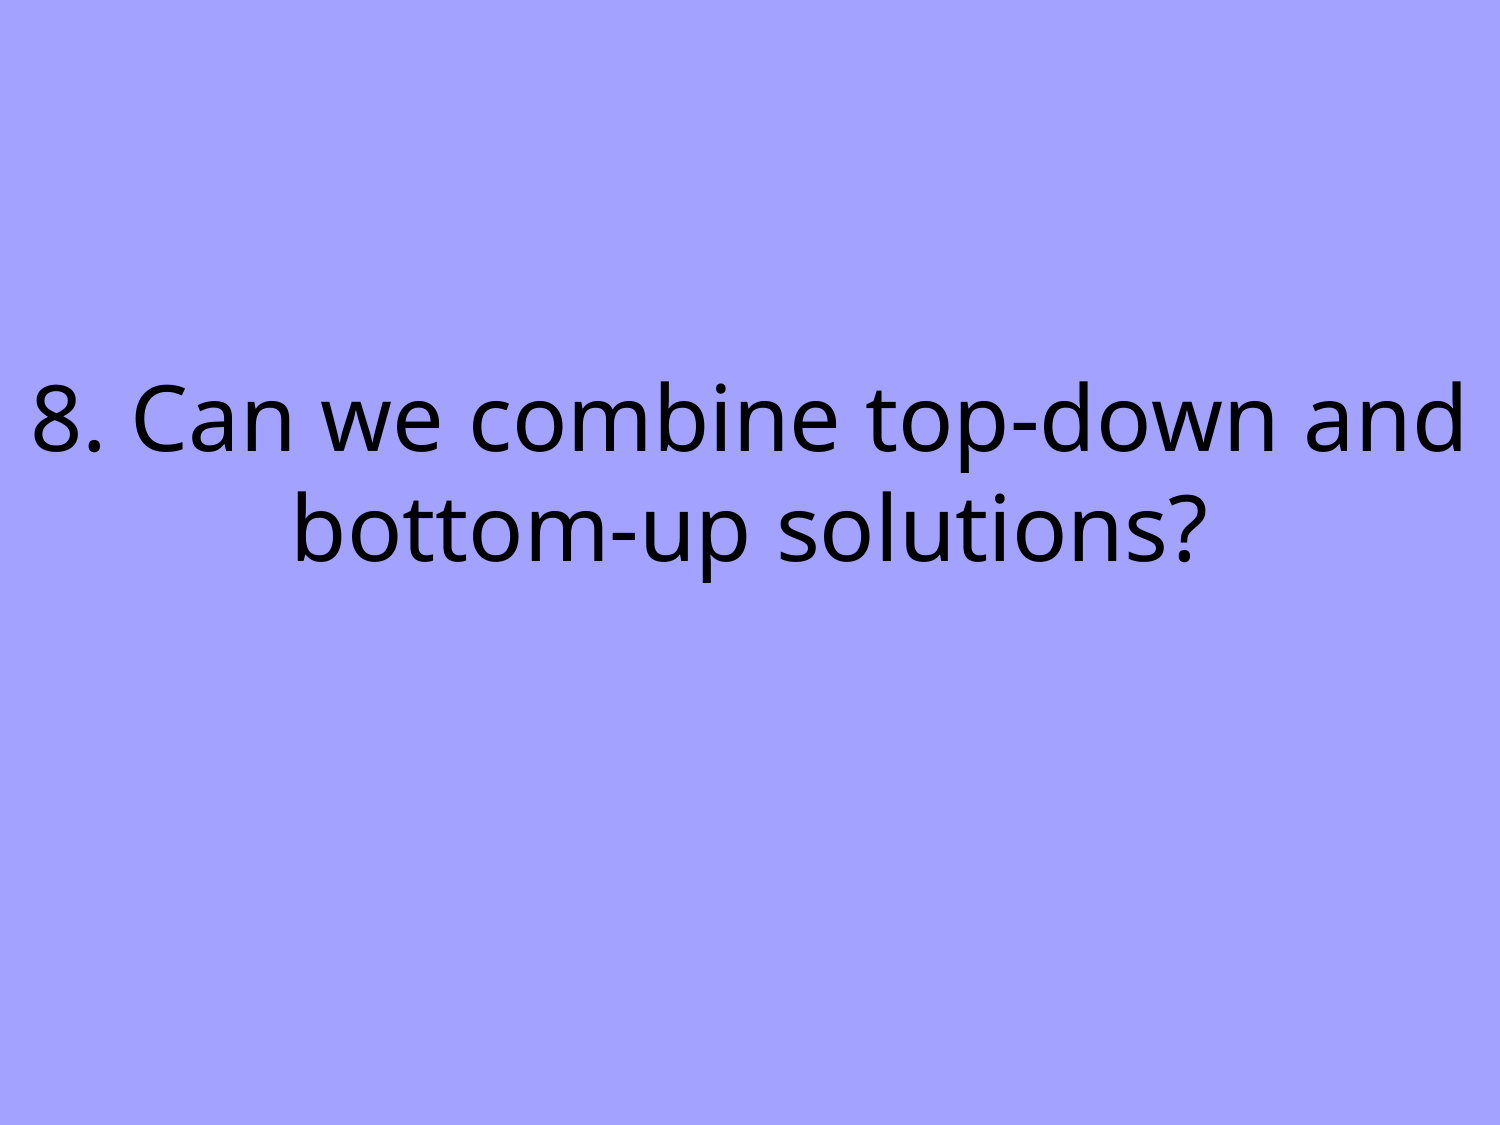

# 8. Can we combine top-down and bottom-up solutions?